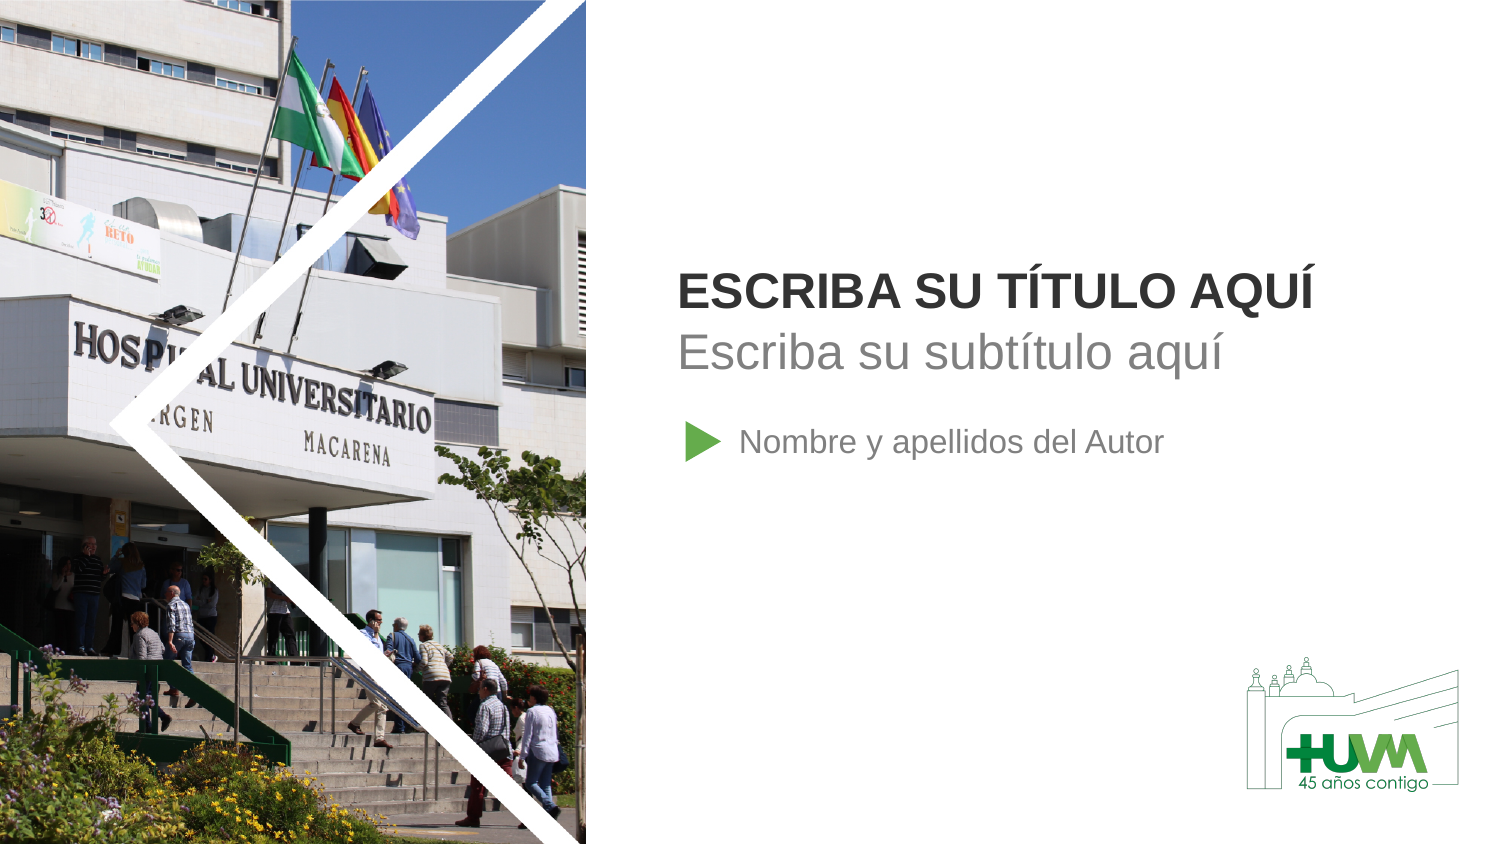

ESCRIBA SU TÍTULO AQUÍ
Escriba su subtítulo aquí
Nombre y apellidos del Autor